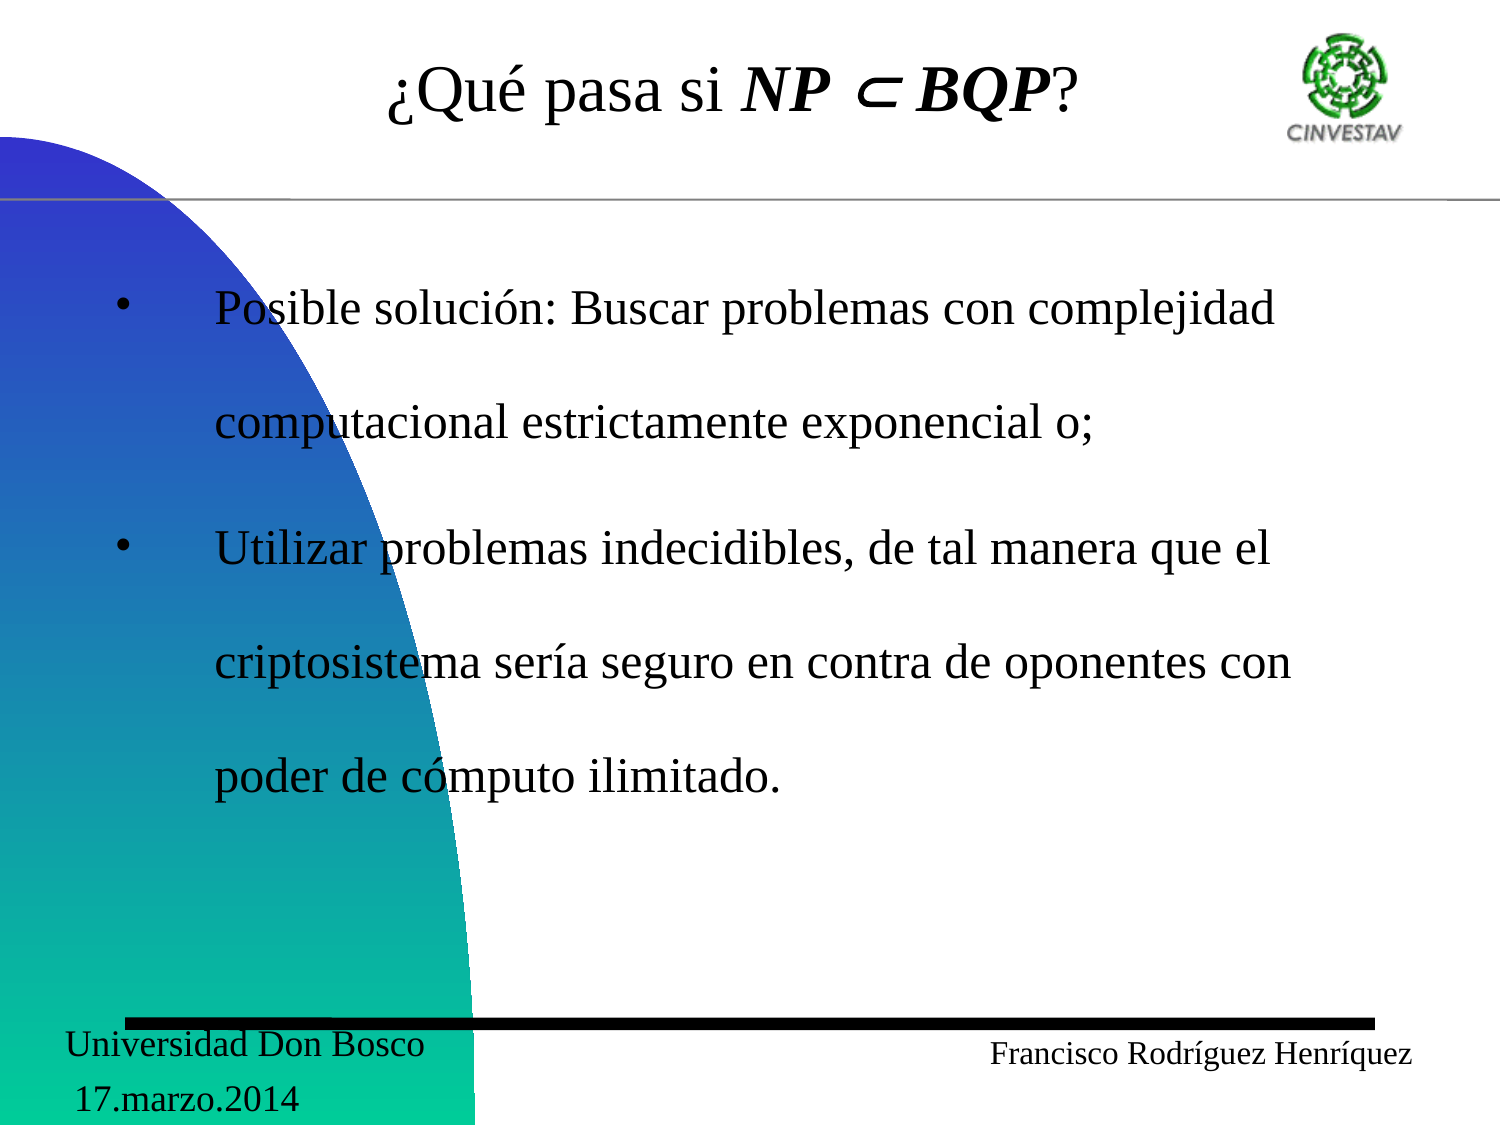

¿Qué pasa si NP  BQP?
Posible solución: Buscar problemas con complejidad computacional estrictamente exponencial o;
Utilizar problemas indecidibles, de tal manera que el criptosistema sería seguro en contra de oponentes con poder de cómputo ilimitado.